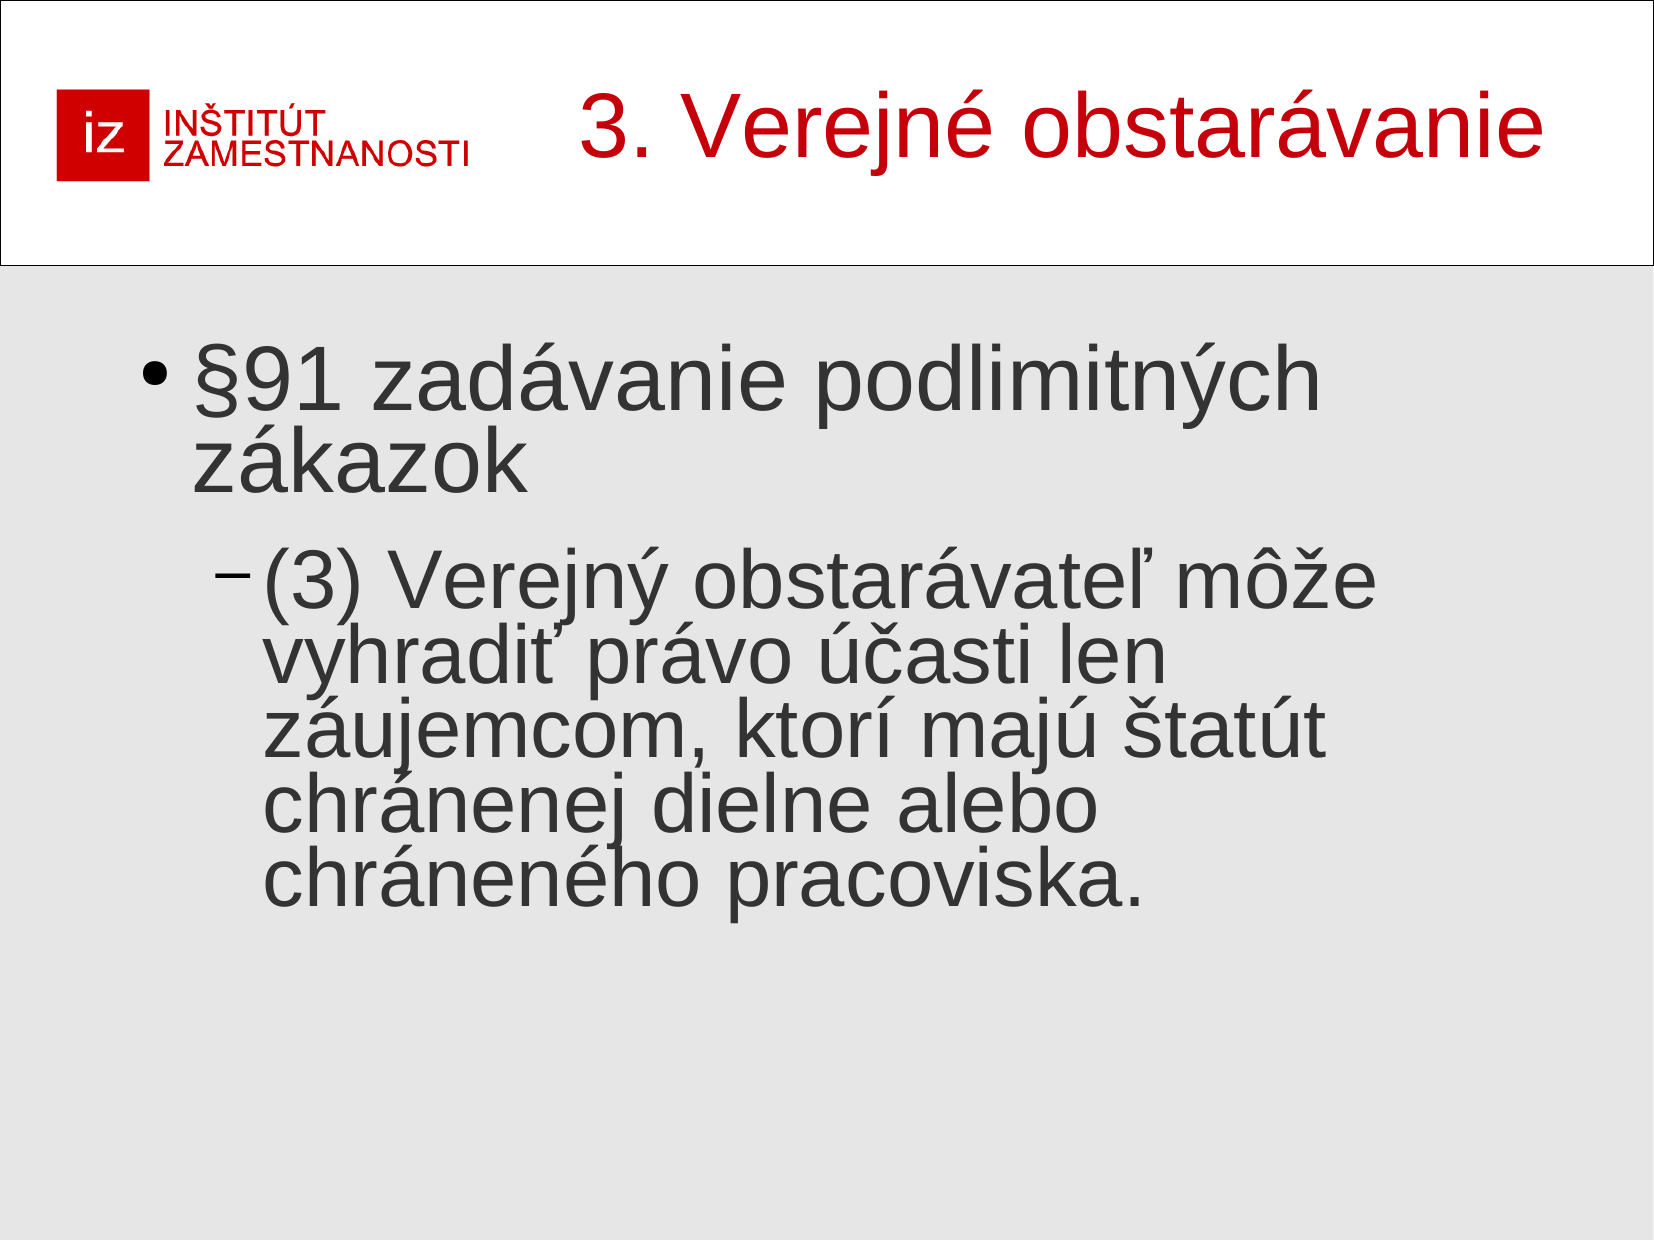

# 3. Verejné obstarávanie
§91 zadávanie podlimitných zákazok
(3) Verejný obstarávateľ môže vyhradiť právo účasti len záujemcom, ktorí majú štatút chránenej dielne alebo chráneného pracoviska.